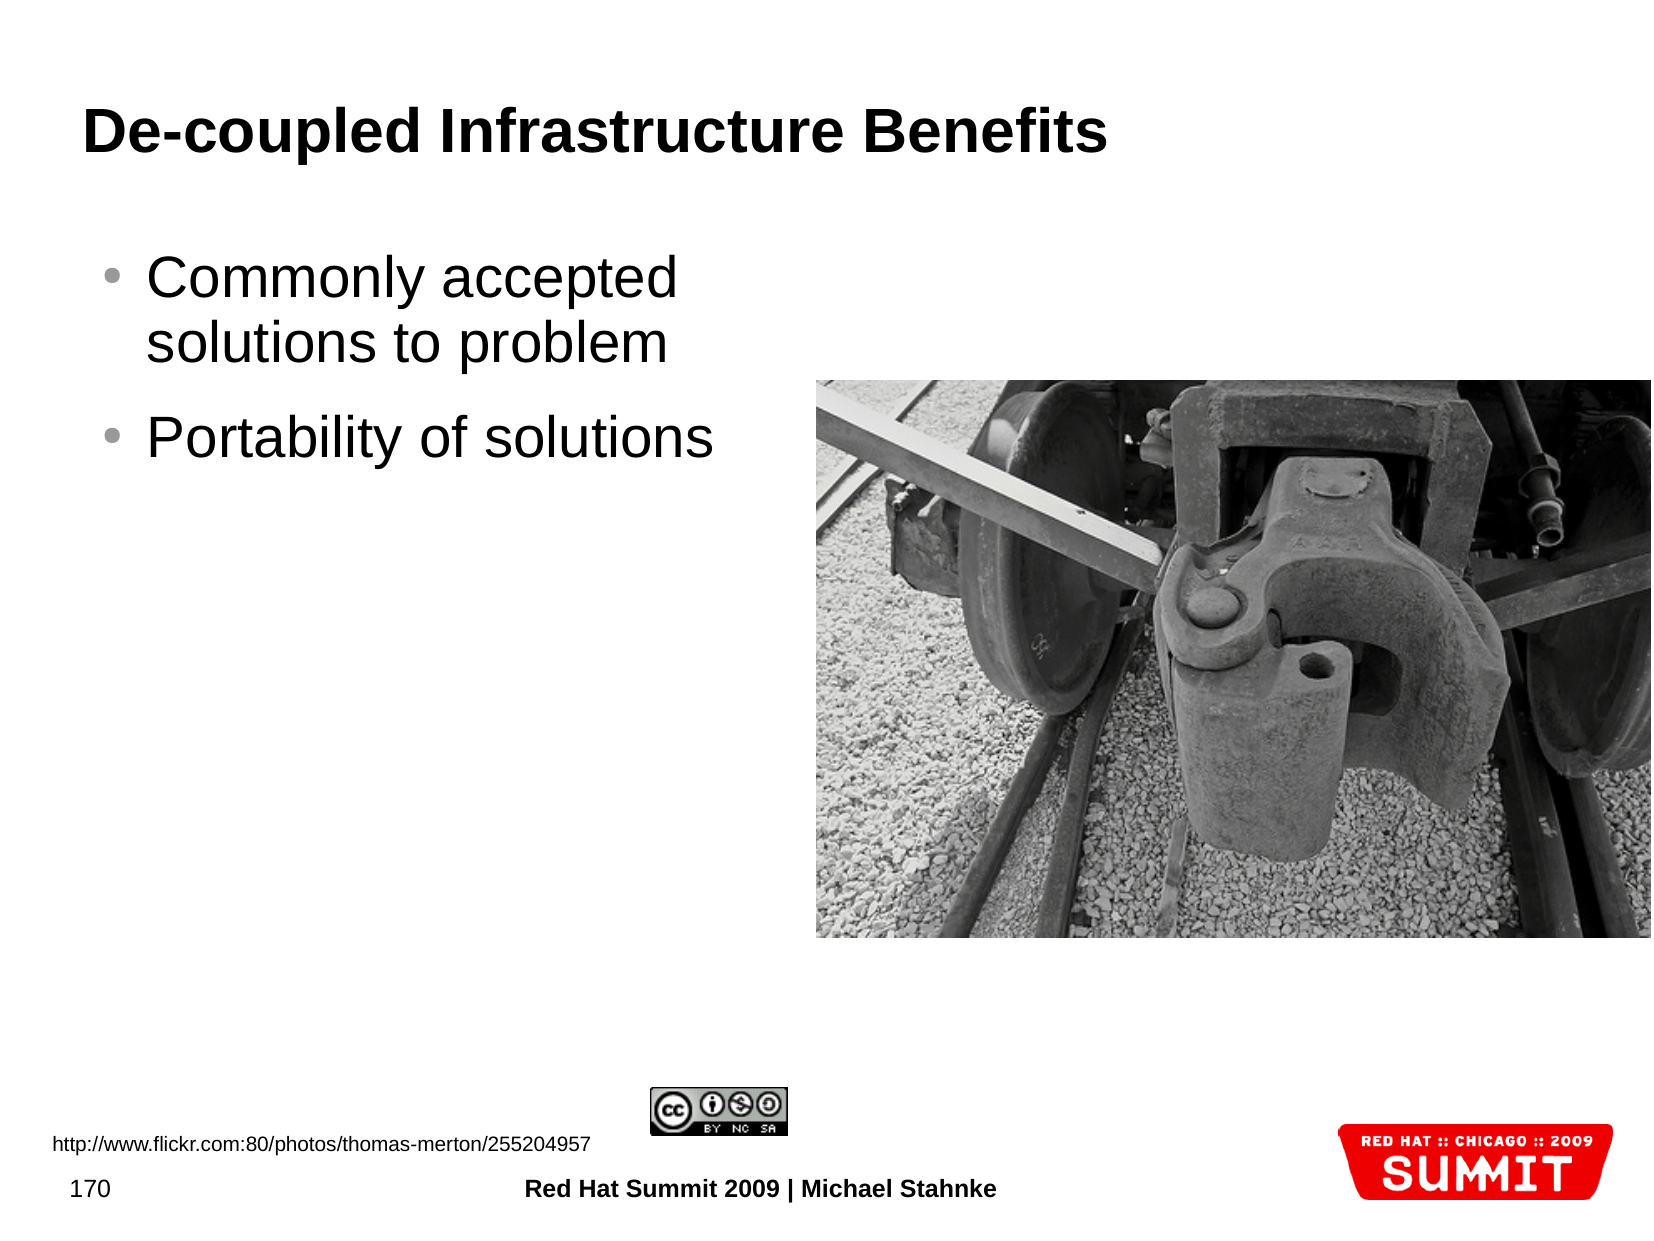

# De-coupled Infrastructure Benefits
Commonly accepted solutions to problem
Portability of solutions
http://www.flickr.com:80/photos/thomas-merton/255204957